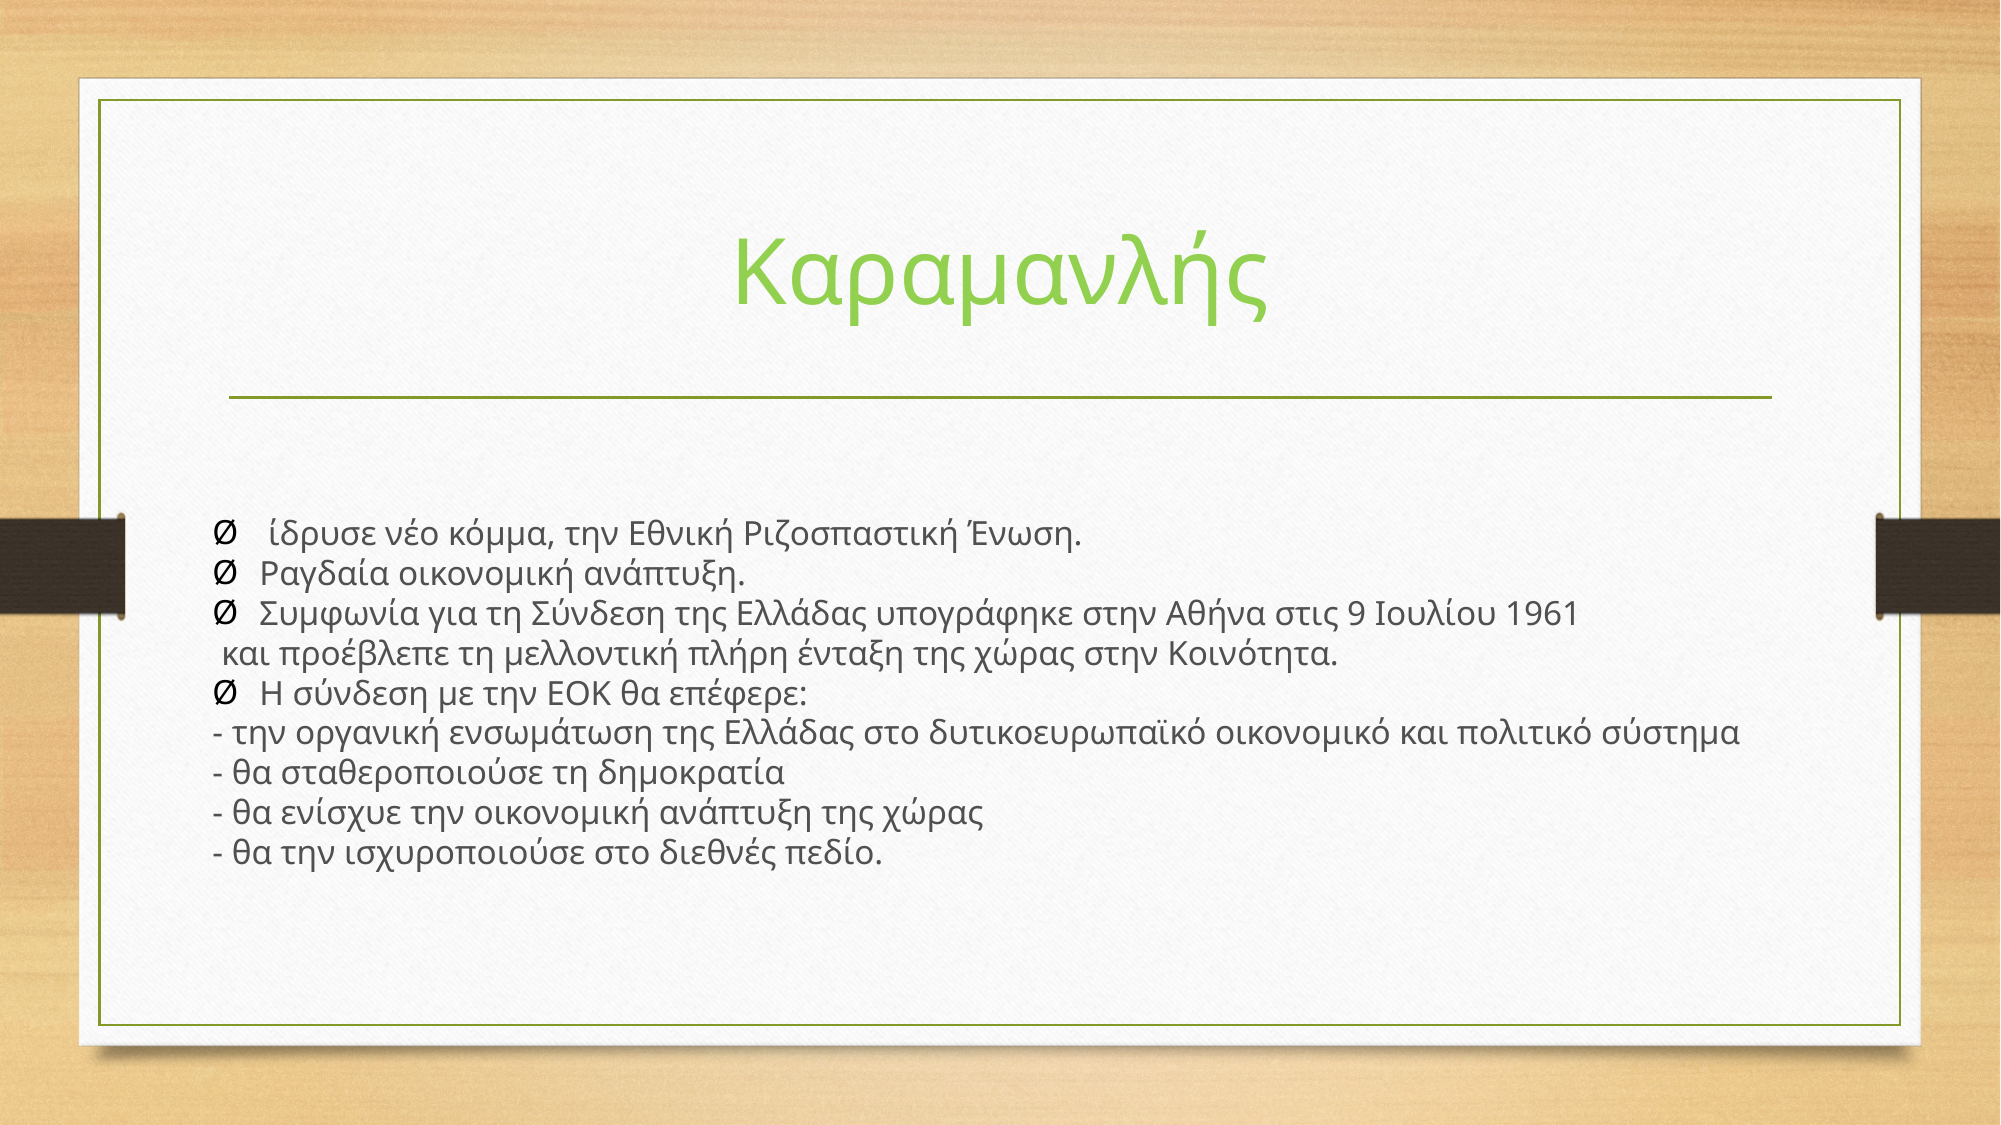

# Καραμανλής
 ίδρυσε νέο κόμμα, την Εθνική Ριζοσπαστική Ένωση.
Ραγδαία οικονομική ανάπτυξη.
Συμφωνία για τη Σύνδεση της Ελλάδας υπογράφηκε στην Αθήνα στις 9 Ιουλίου 1961
 και προέβλεπε τη μελλοντική πλήρη ένταξη της χώρας στην Κοινότητα.
Η σύνδεση με την ΕΟΚ θα επέφερε:
- την οργανική ενσωμάτωση της Ελλάδας στο δυτικοευρωπαϊκό οικονομικό και πολιτικό σύστημα
- θα σταθεροποιούσε τη δημοκρατία
- θα ενίσχυε την οικονομική ανάπτυξη της χώρας
- θα την ισχυροποιούσε στο διεθνές πεδίο.